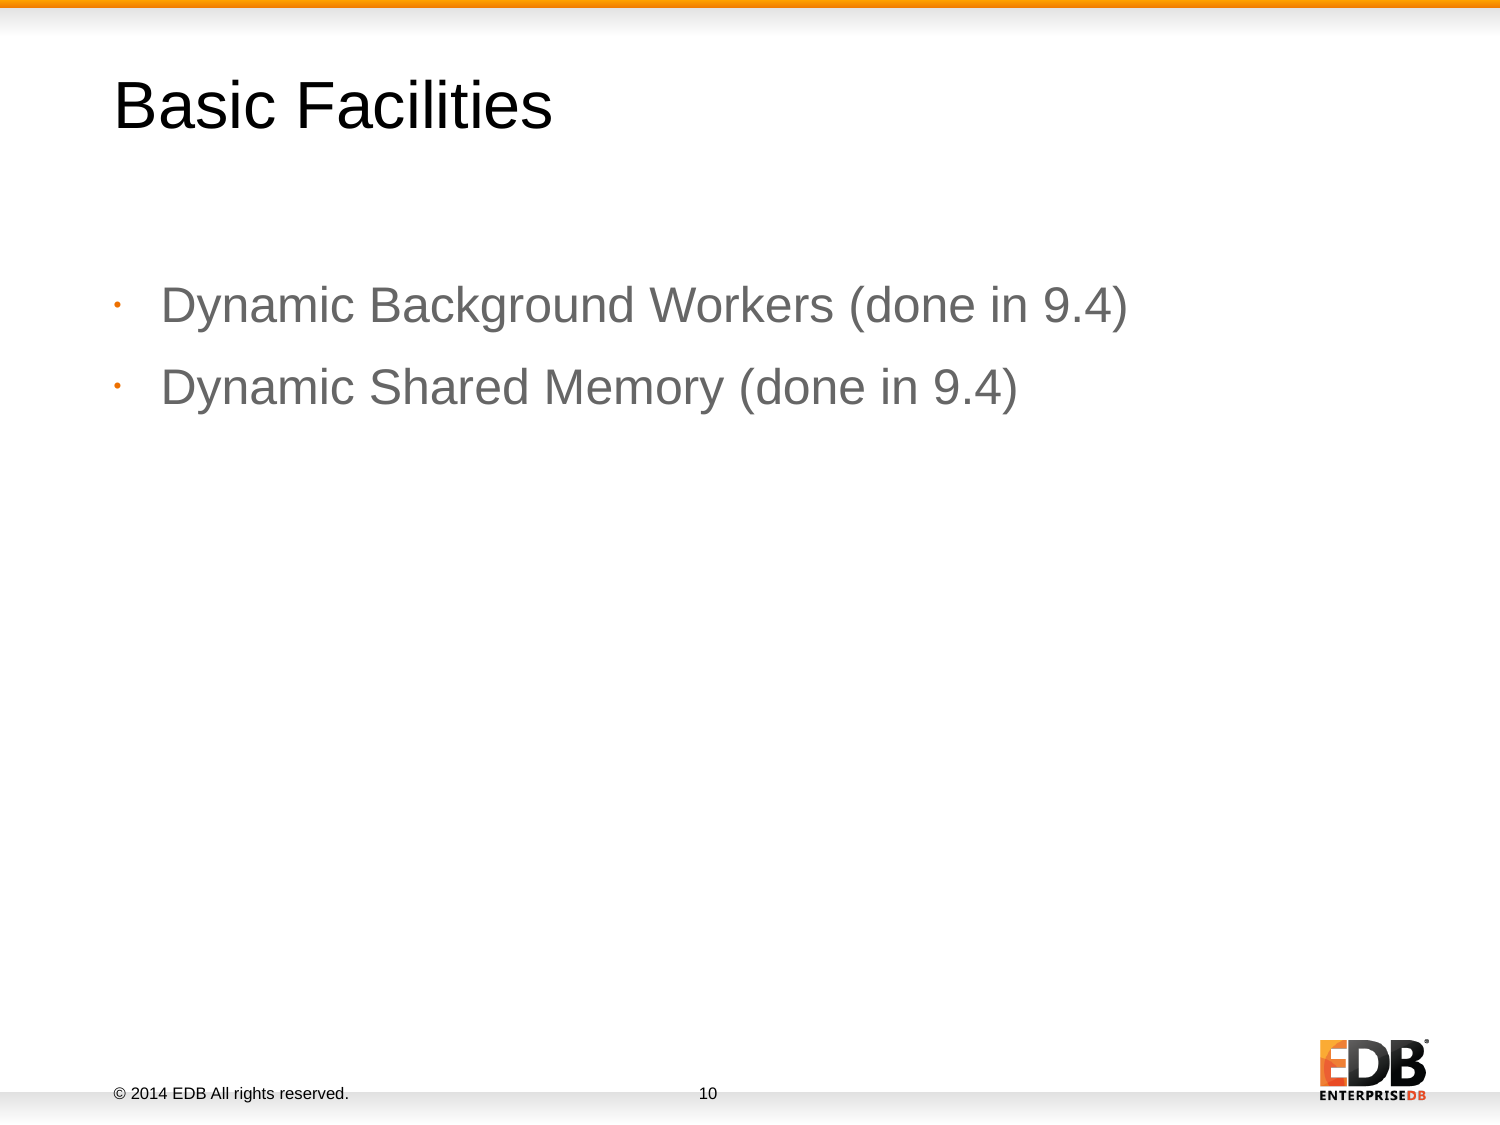

Basic Facilities
# Dynamic Background Workers (done in 9.4)
Dynamic Shared Memory (done in 9.4)